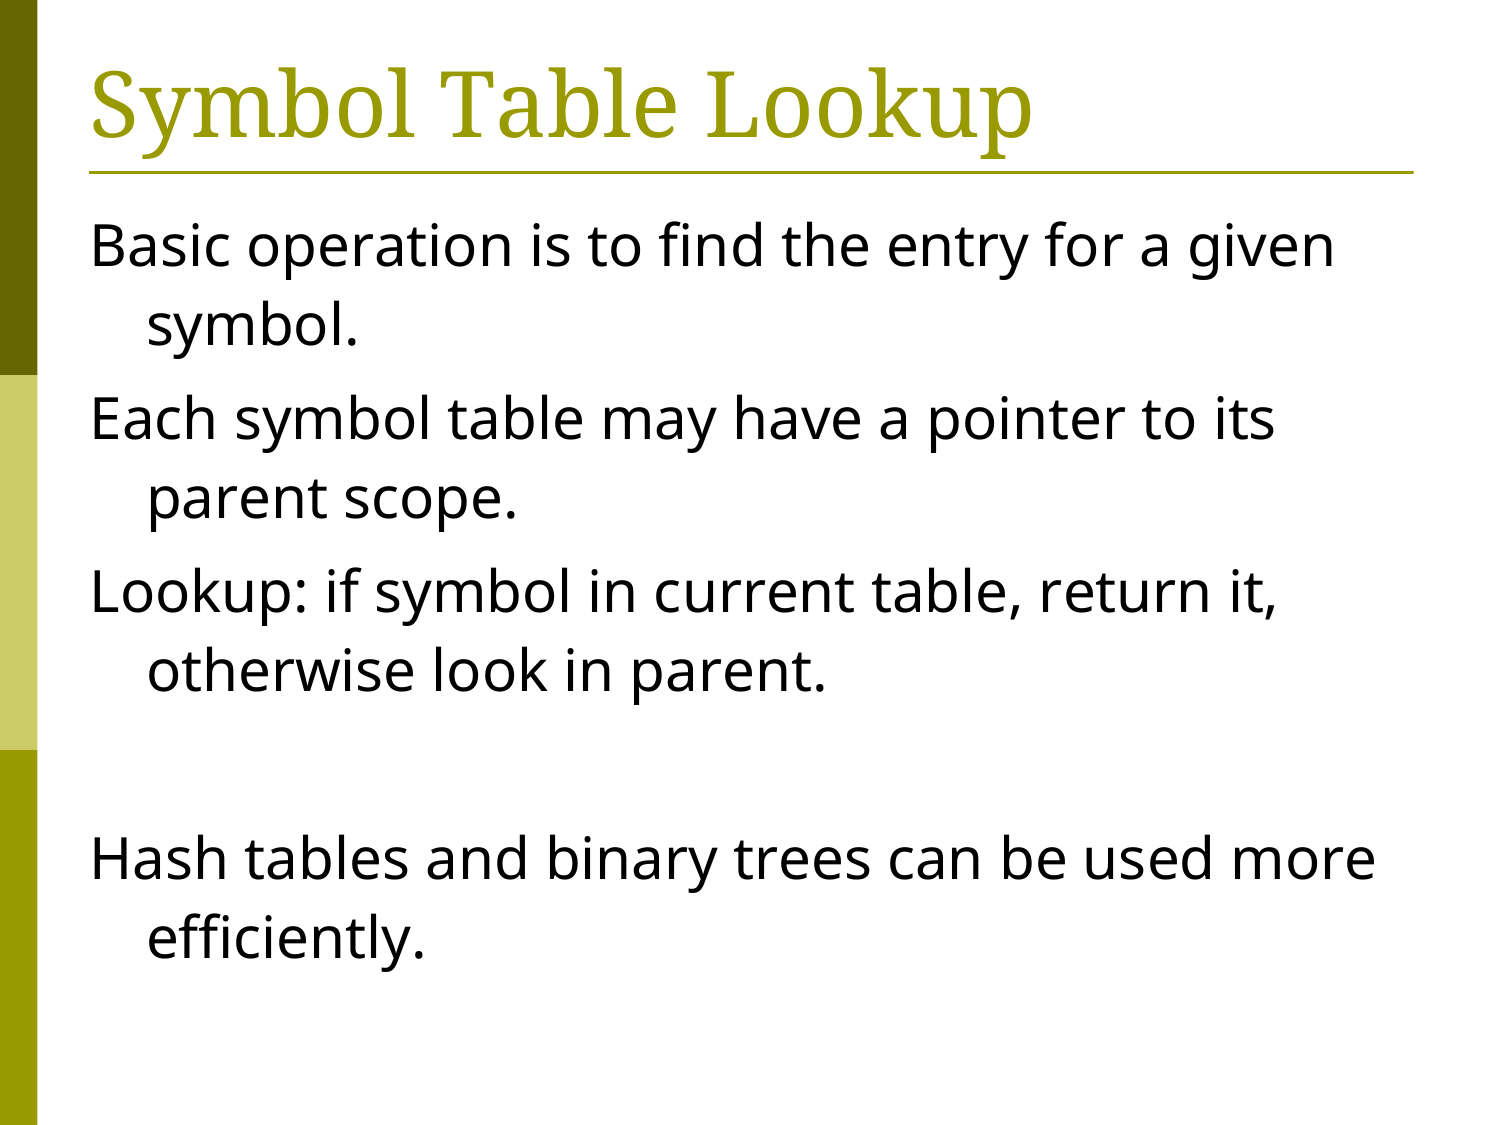

# Symbol Table Lookup
Basic operation is to find the entry for a given symbol.
Each symbol table may have a pointer to its parent scope.
Lookup: if symbol in current table, return it, otherwise look in parent.
Hash tables and binary trees can be used more efficiently.